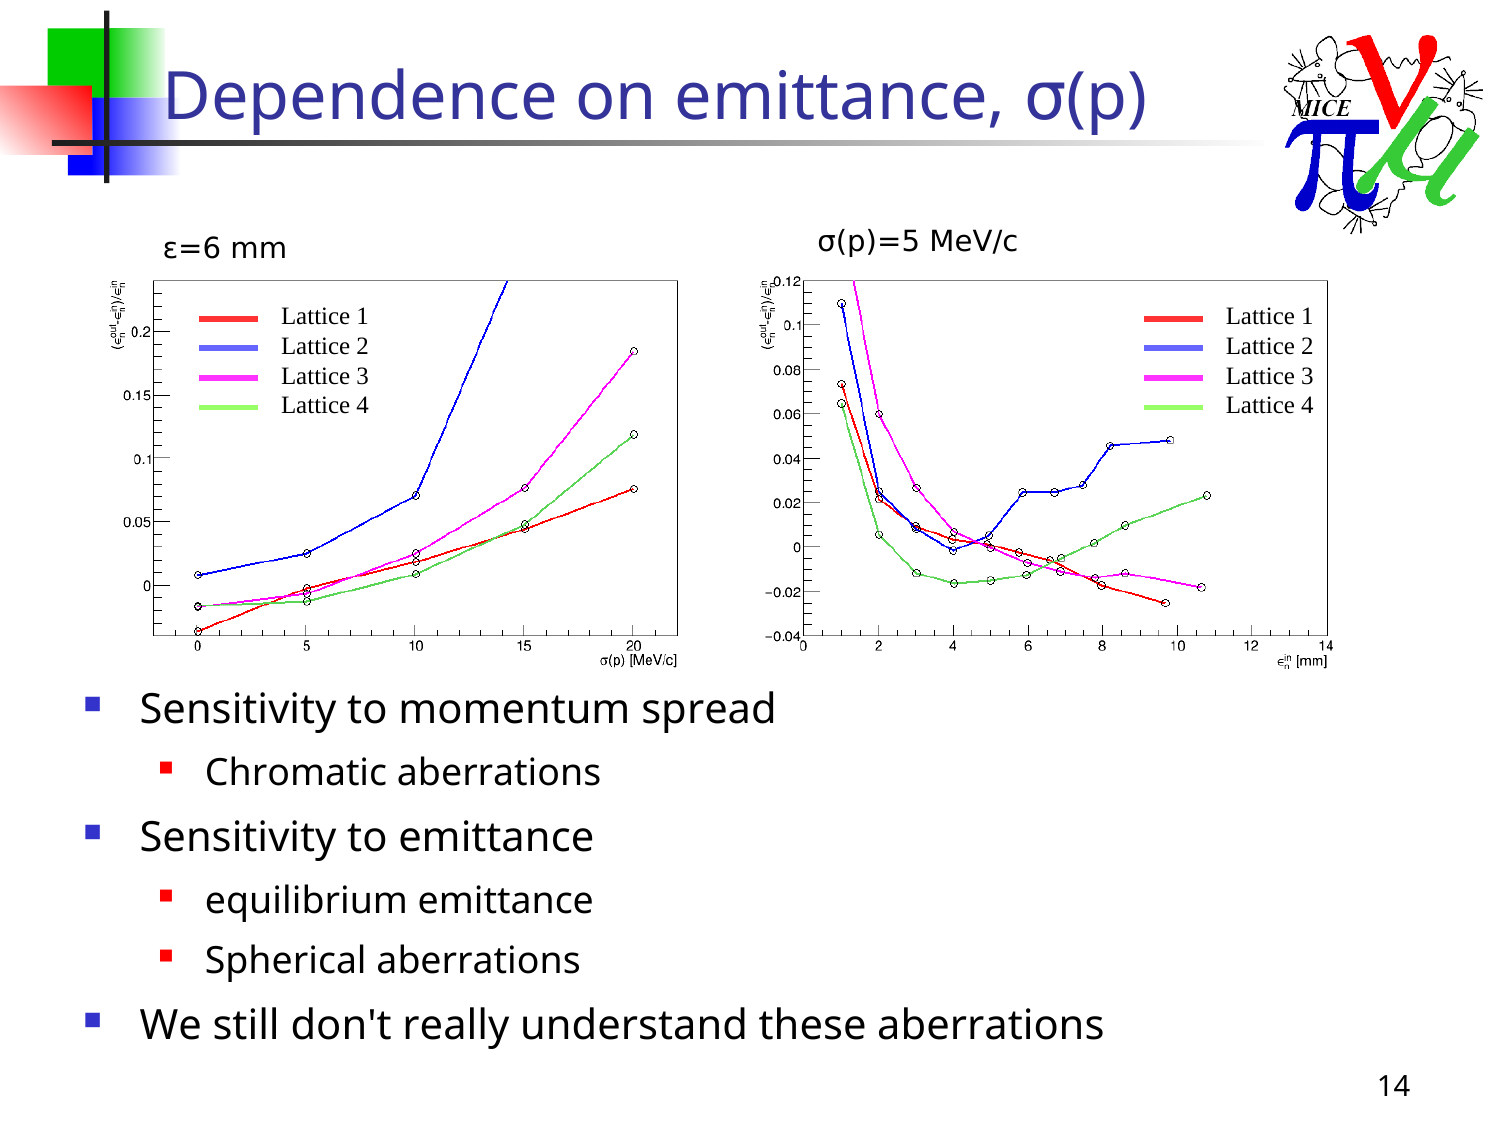

# Dependence on emittance, σ(p)
σ(p)=5 MeV/c
ε=6 mm
Lattice 1
Lattice 1
Lattice 2
Lattice 2
Lattice 3
Lattice 3
Lattice 4
Lattice 4
Sensitivity to momentum spread
Chromatic aberrations
Sensitivity to emittance
equilibrium emittance
Spherical aberrations
We still don't really understand these aberrations
14